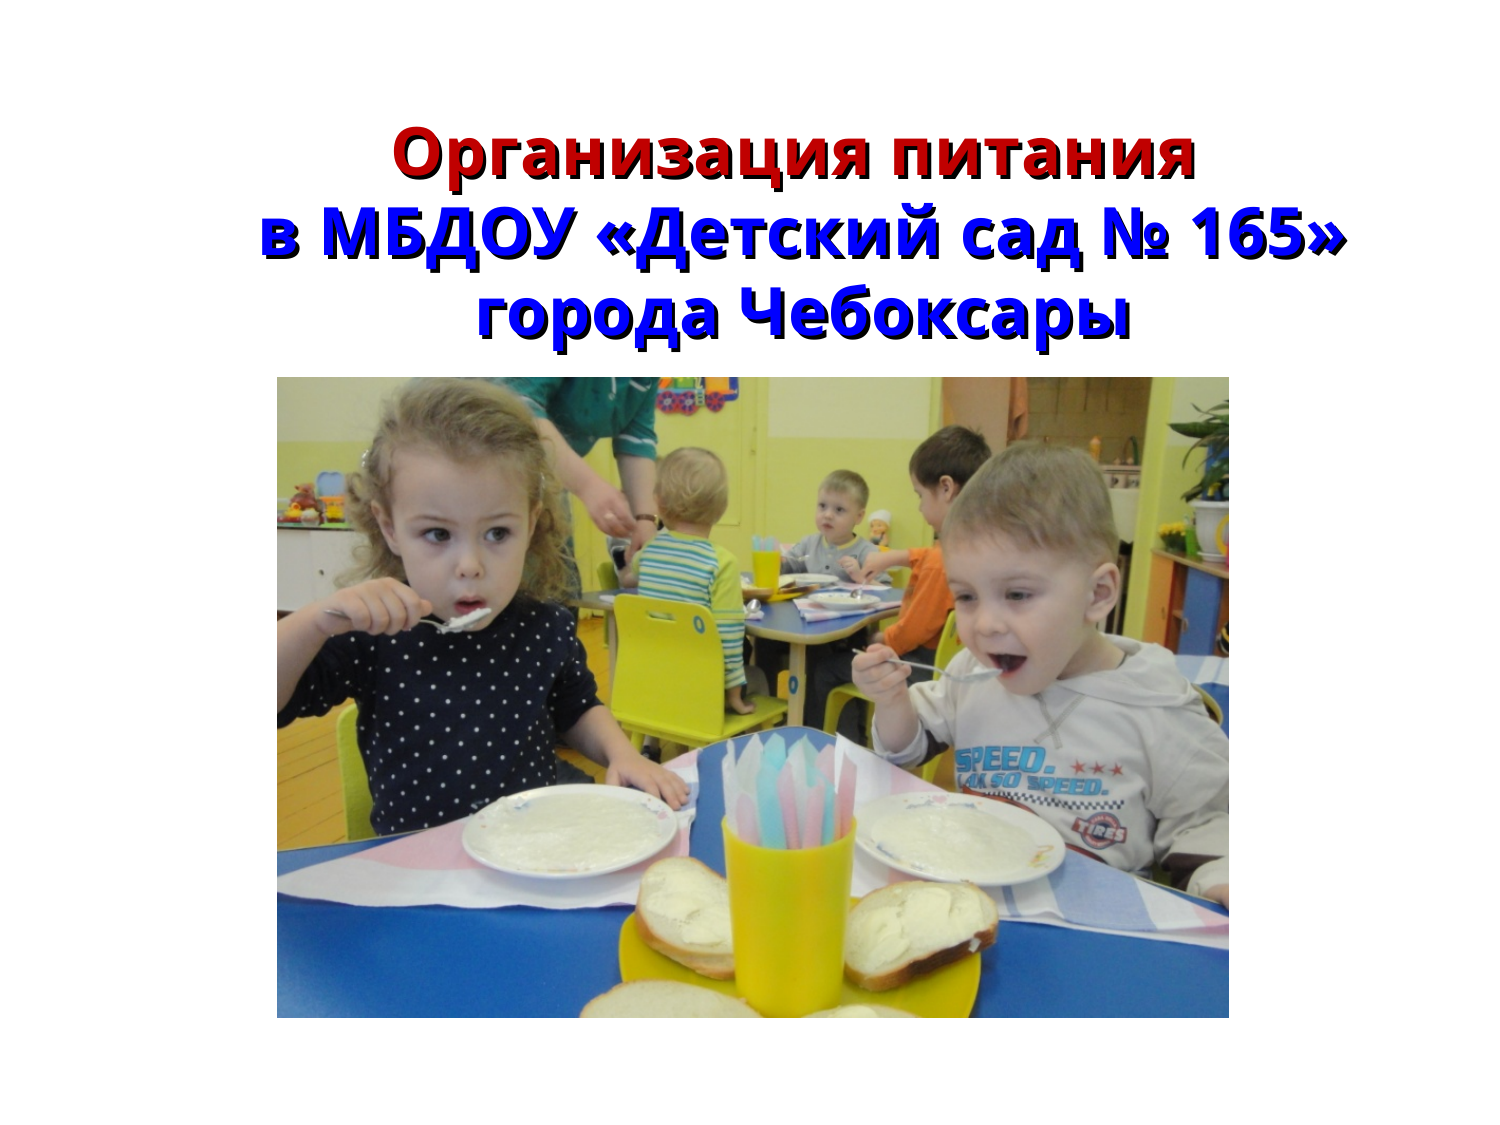

Организация питания
в МБДОУ «Детский сад № 165»
города Чебоксары